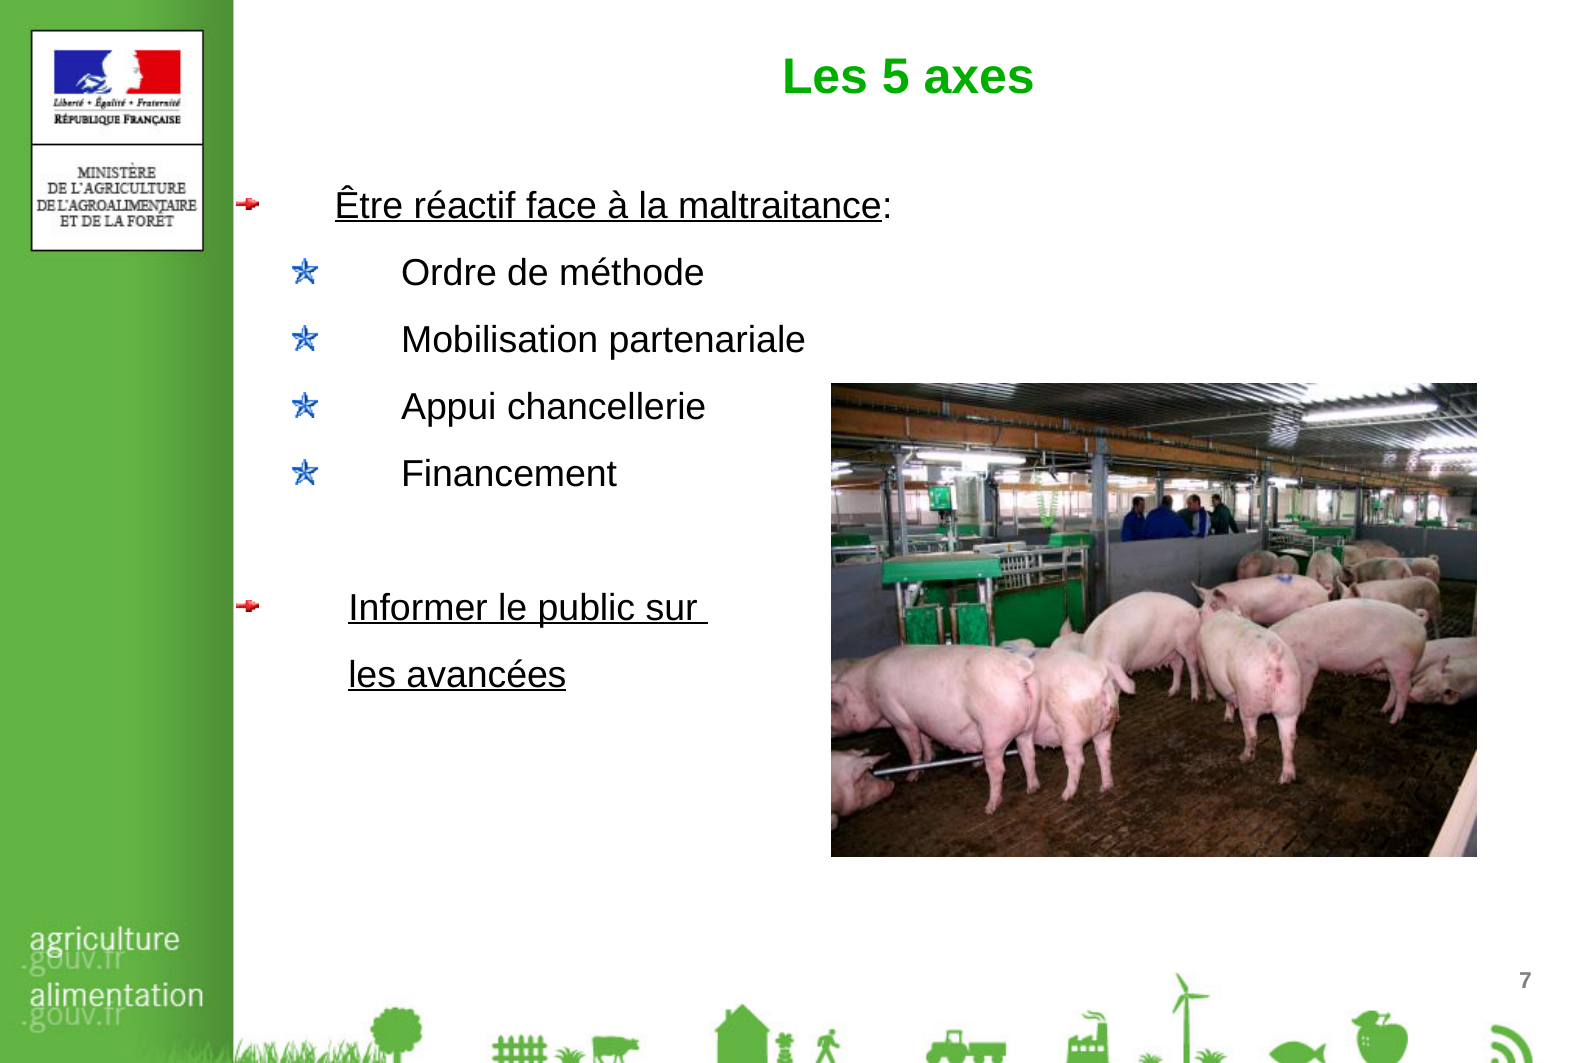

# Les 5 axes
 Être réactif face à la maltraitance:
 Ordre de méthode
 Mobilisation partenariale
 Appui chancellerie
 Financement
Informer le public sur
les avancées
7